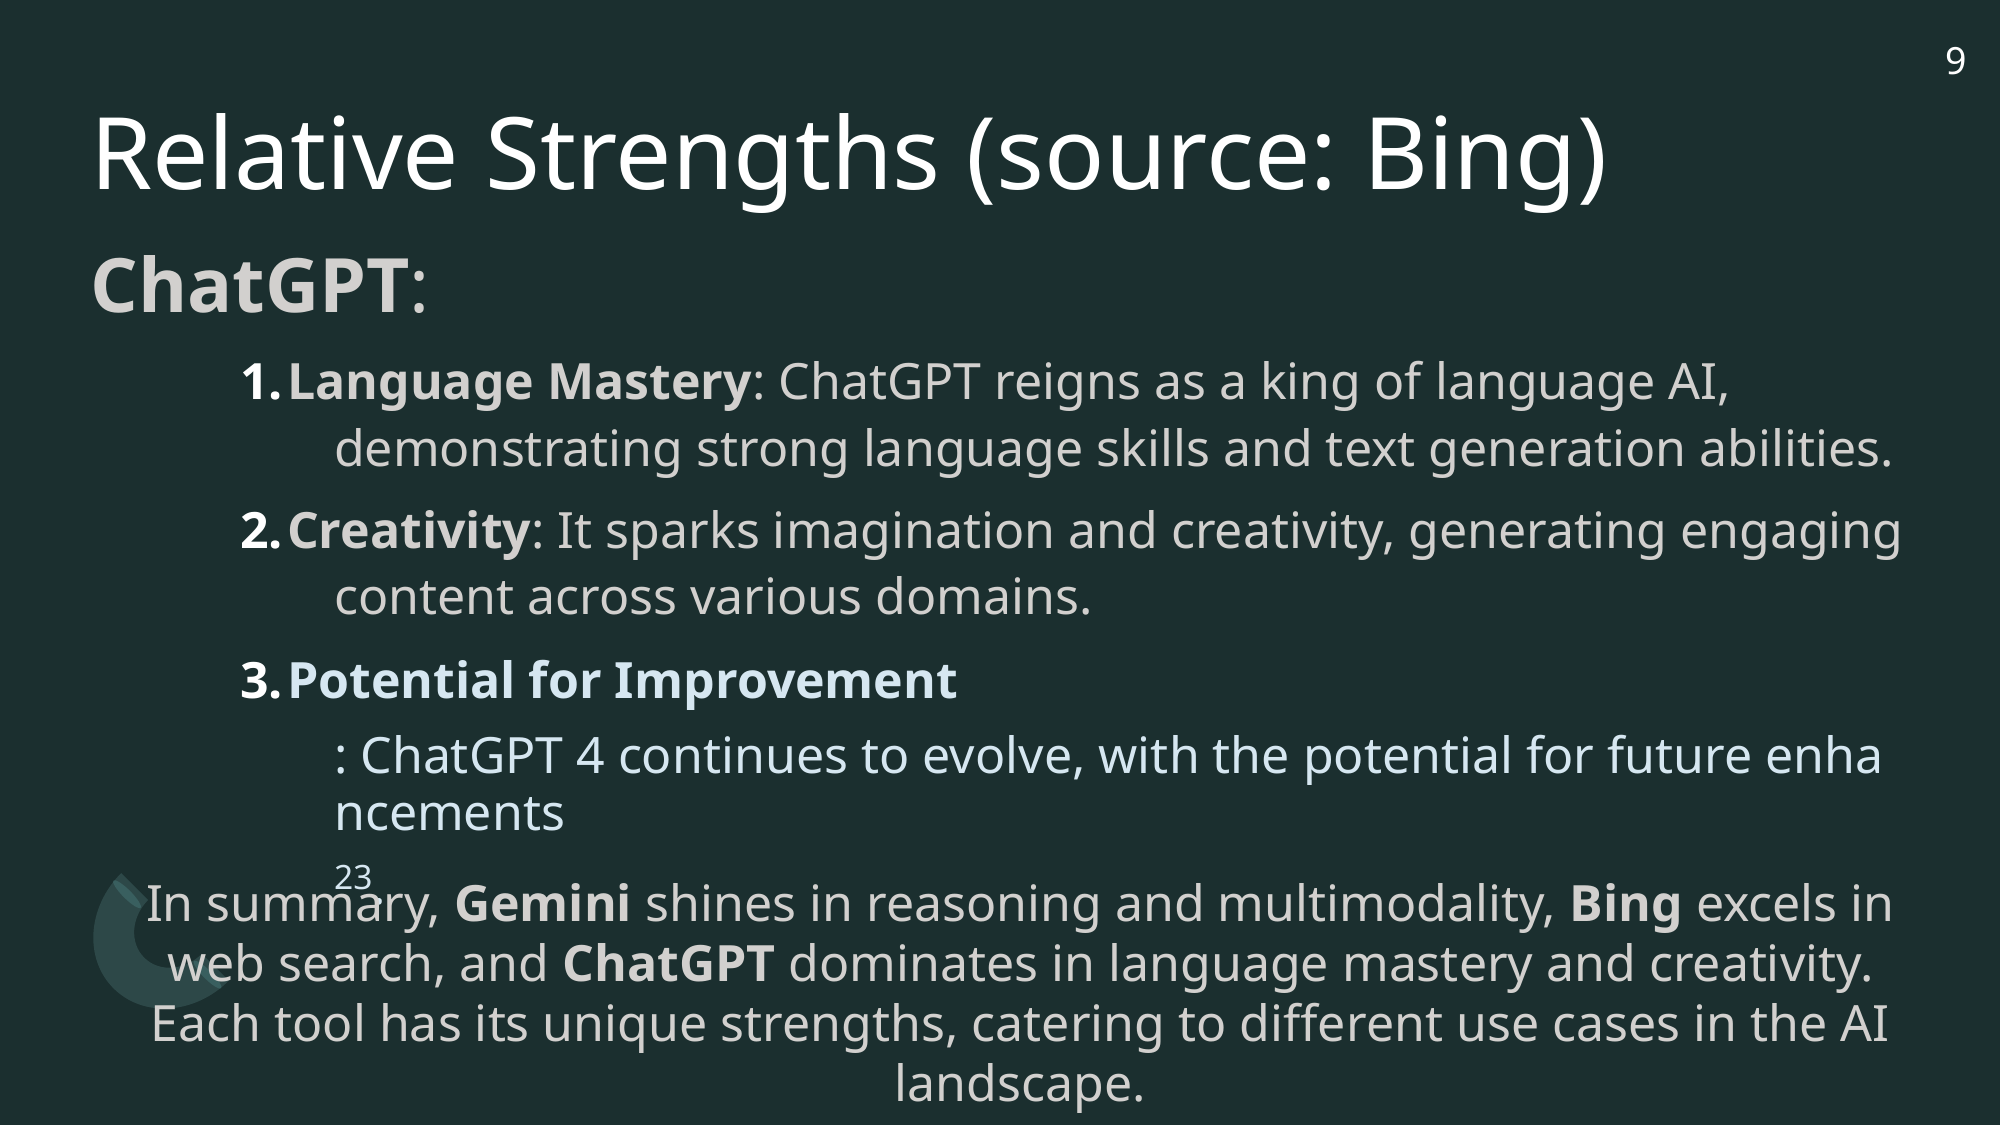

# Relative Strengths (source: Bing)
ChatGPT:
Language Mastery: ChatGPT reigns as a king of language AI, demonstrating strong language skills and text generation abilities.
Creativity: It sparks imagination and creativity, generating engaging content across various domains.
Potential for Improvement: ChatGPT 4 continues to evolve, with the potential for future enhancements23.
In summary, Gemini shines in reasoning and multimodality, Bing excels in web search, and ChatGPT dominates in language mastery and creativity. Each tool has its unique strengths, catering to different use cases in the AI landscape.